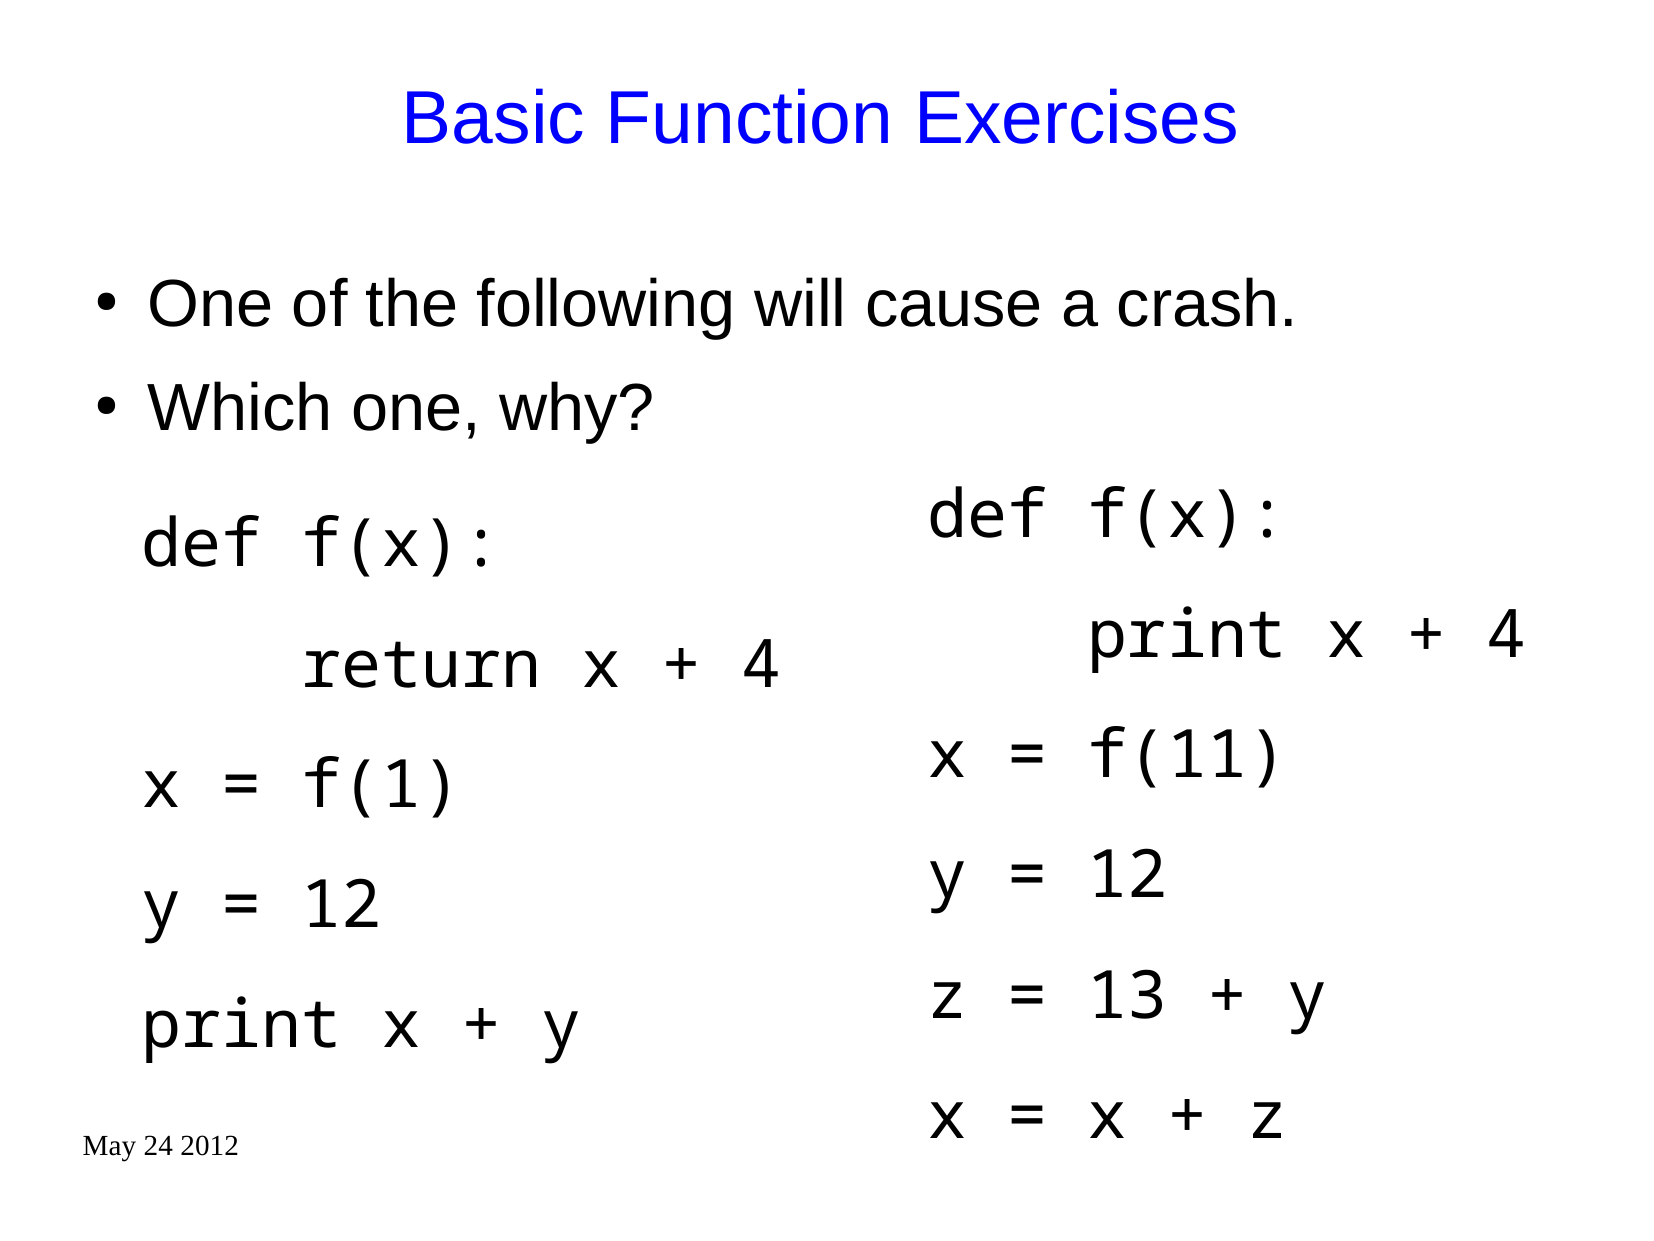

# Basic Function Exercises
One of the following will cause a crash.
Which one, why?
def f(x):
 print x + 4
x = f(11)
y = 12
z = 13 + y
x = x + z
def f(x):
 return x + 4
x = f(1)
y = 12
print x + y
May 24 2012